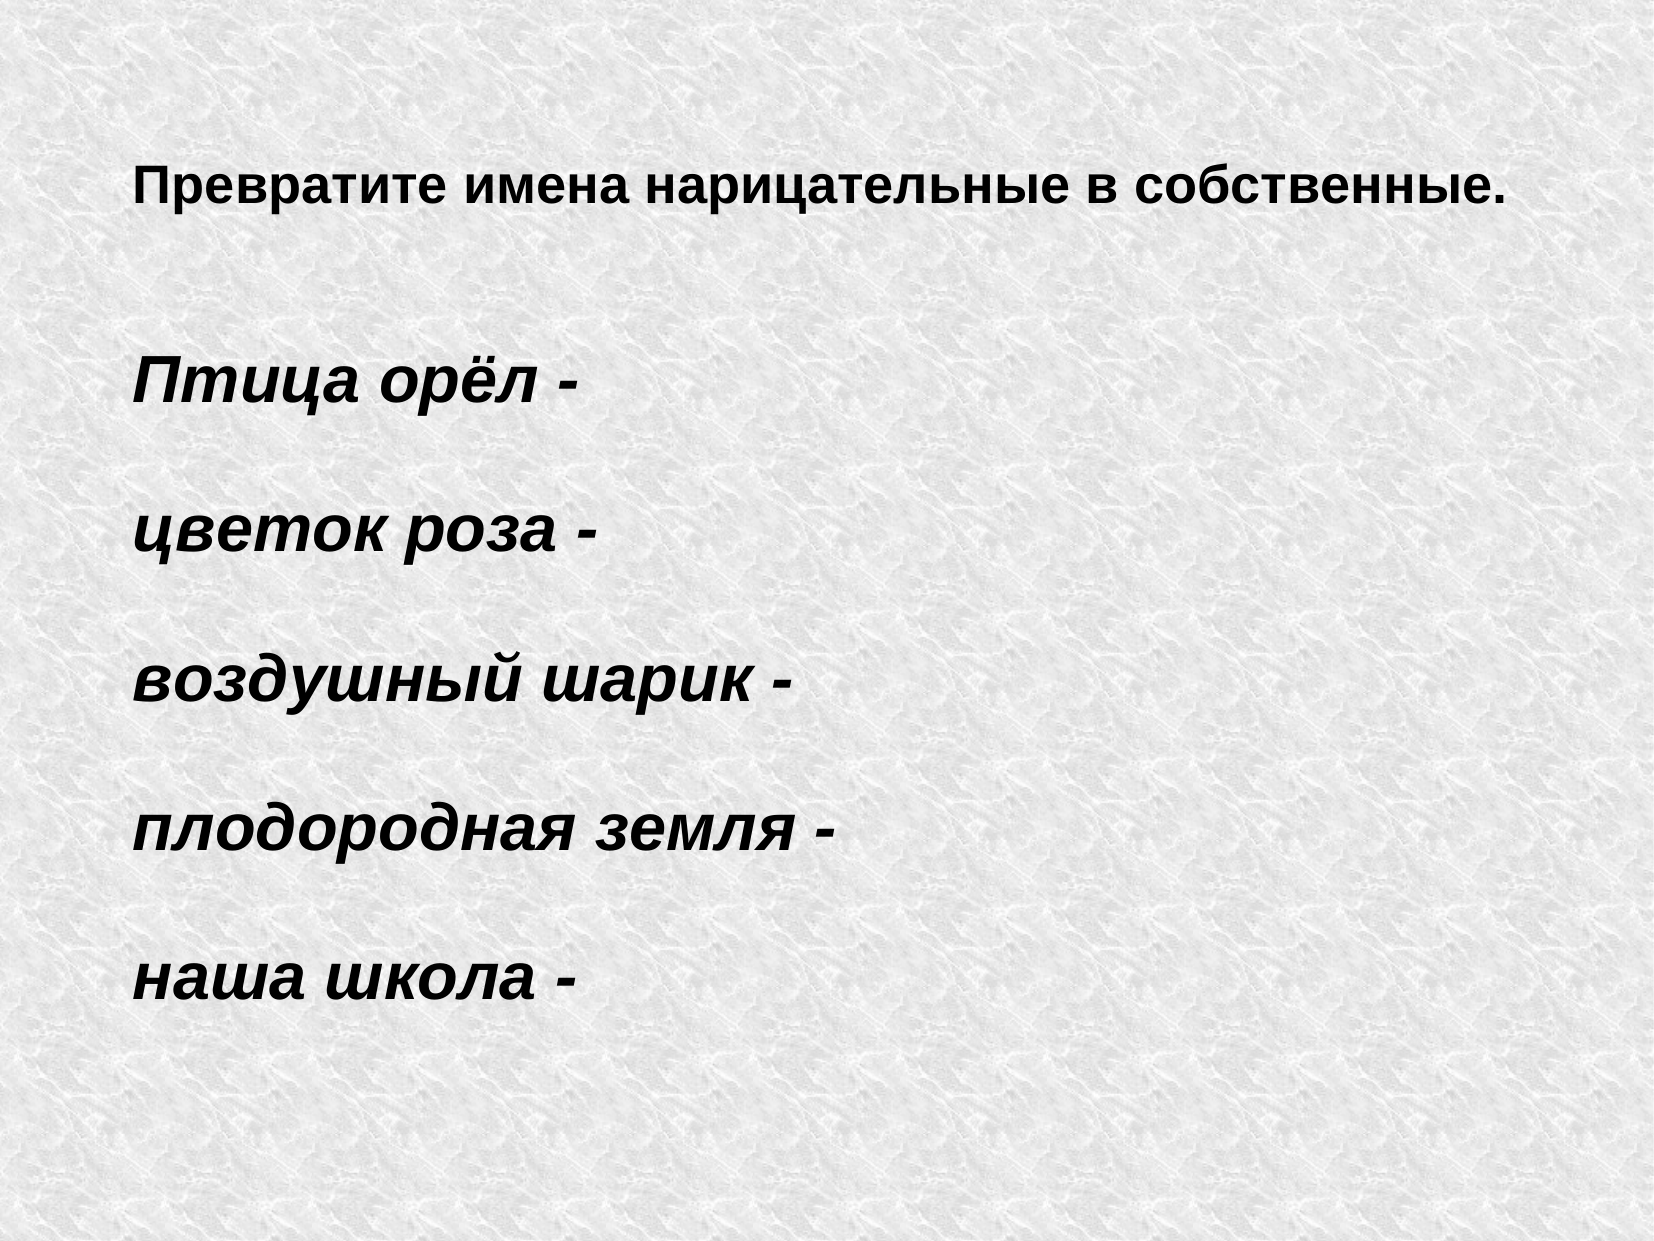

Превратите имена нарицательные в собственные.
Птица орёл -
цветок роза -
воздушный шарик -
плодородная земля -
наша школа -